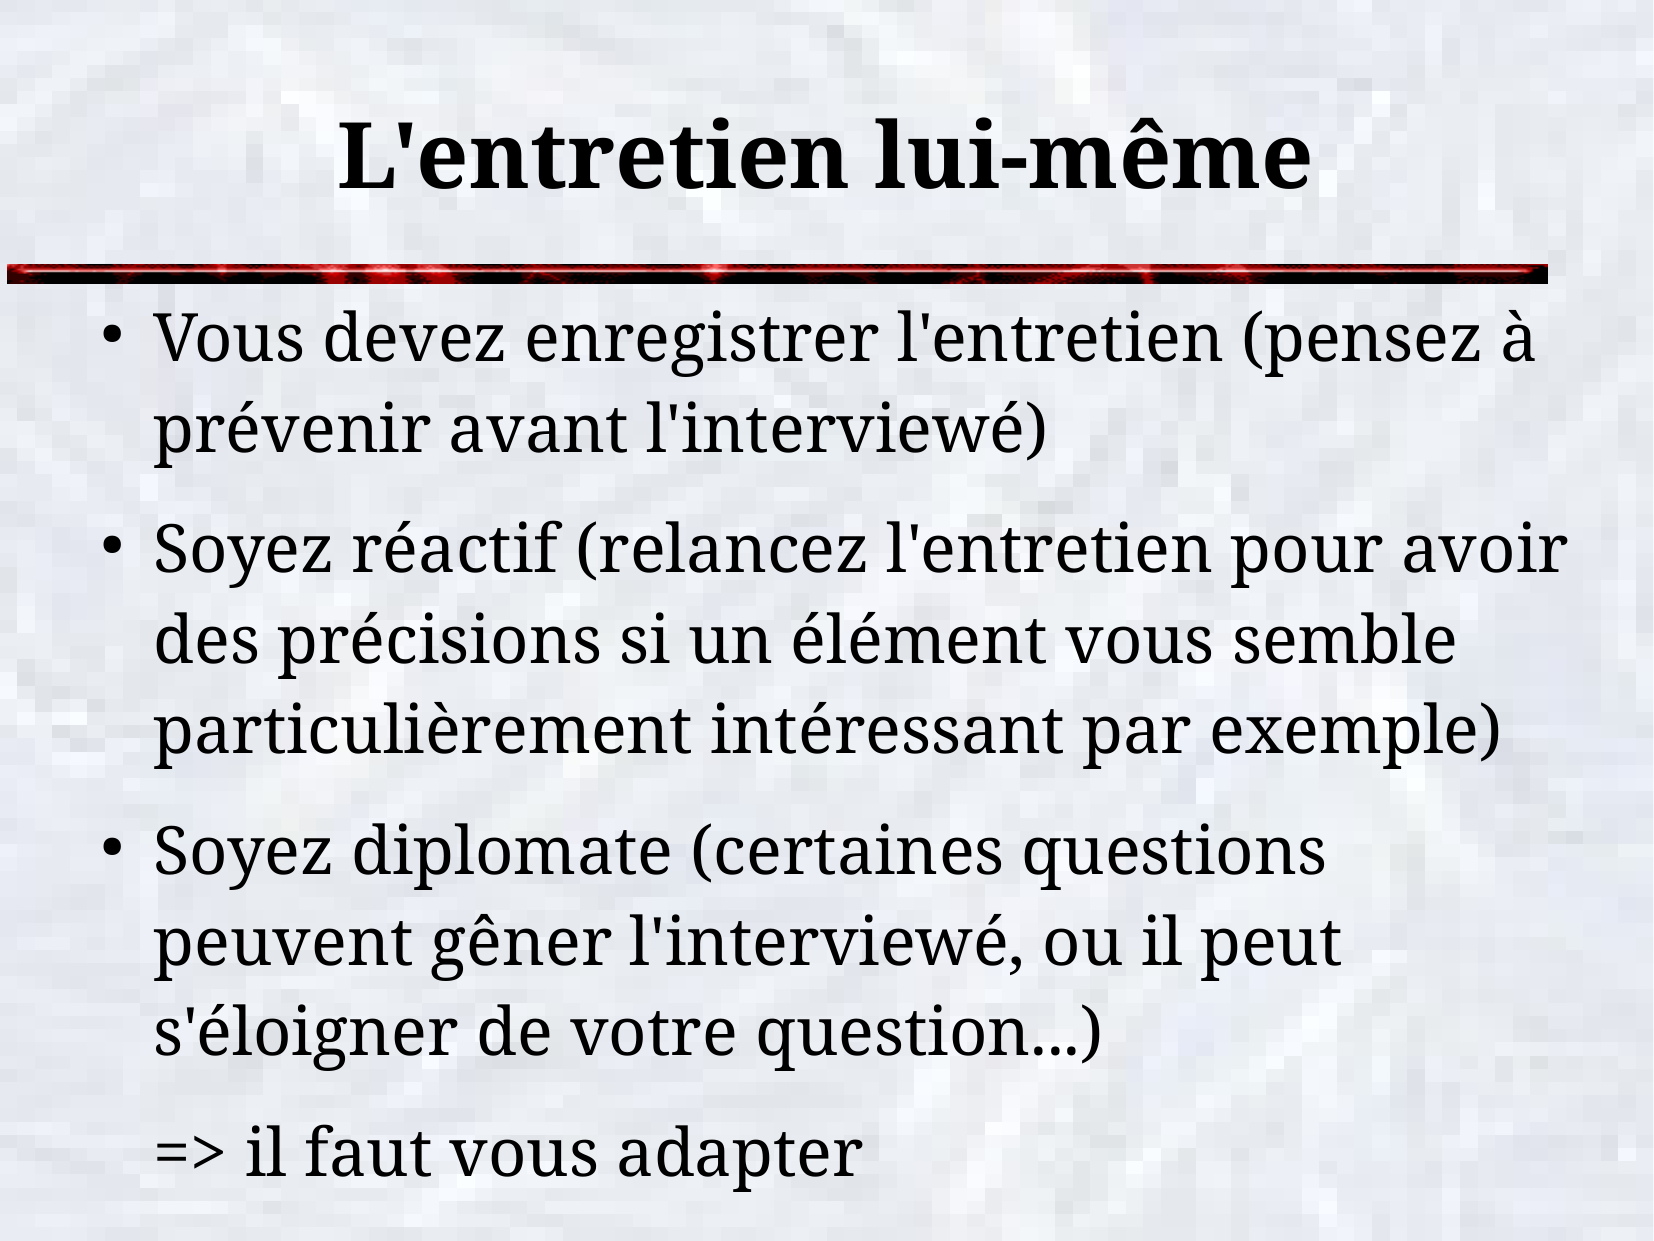

# L'entretien lui-même
Vous devez enregistrer l'entretien (pensez à prévenir avant l'interviewé)
Soyez réactif (relancez l'entretien pour avoir des précisions si un élément vous semble particulièrement intéressant par exemple)
Soyez diplomate (certaines questions peuvent gêner l'interviewé, ou il peut s'éloigner de votre question...)
=> il faut vous adapter